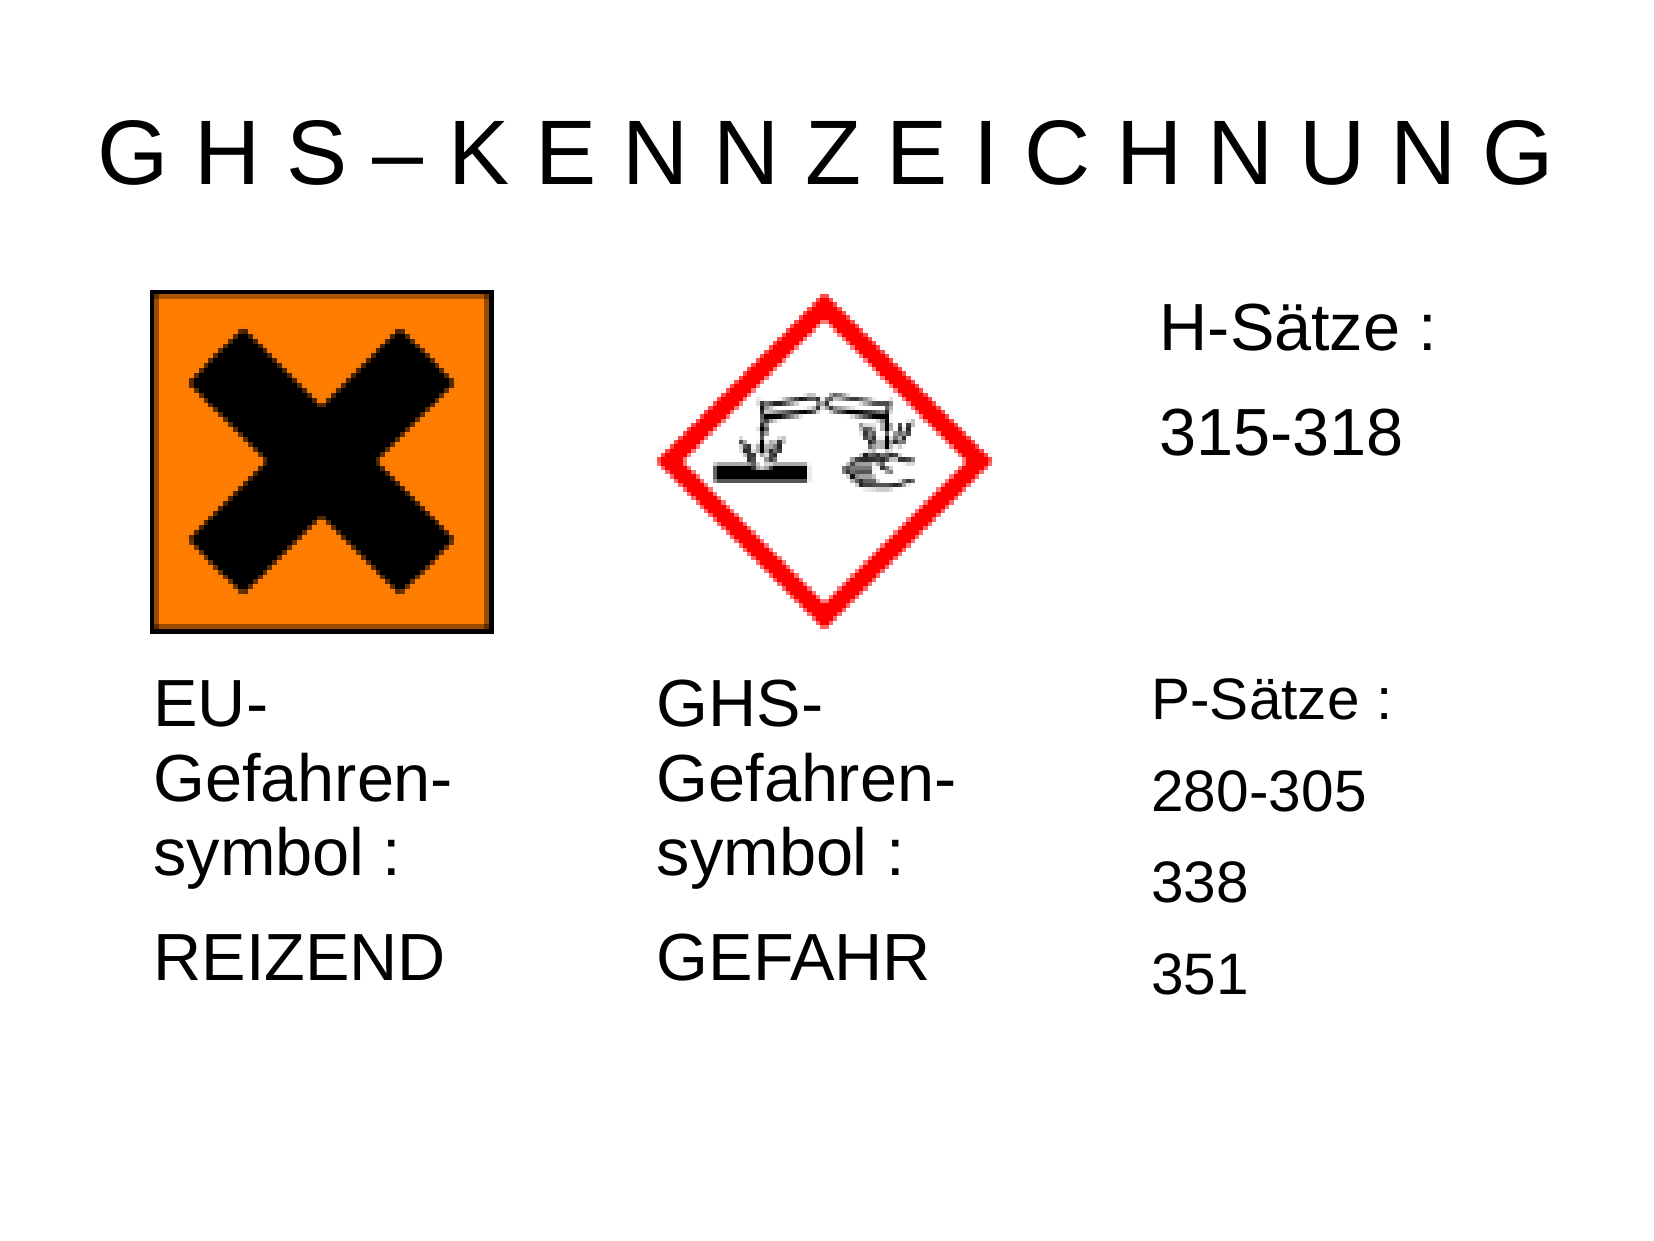

# G H S – K E N N Z E I C H N U N G
H-Sätze :
315-318
EU-Gefahren-symbol :
REIZEND
GHS-Gefahren-symbol :
GEFAHR
P-Sätze :
280-305
338
351